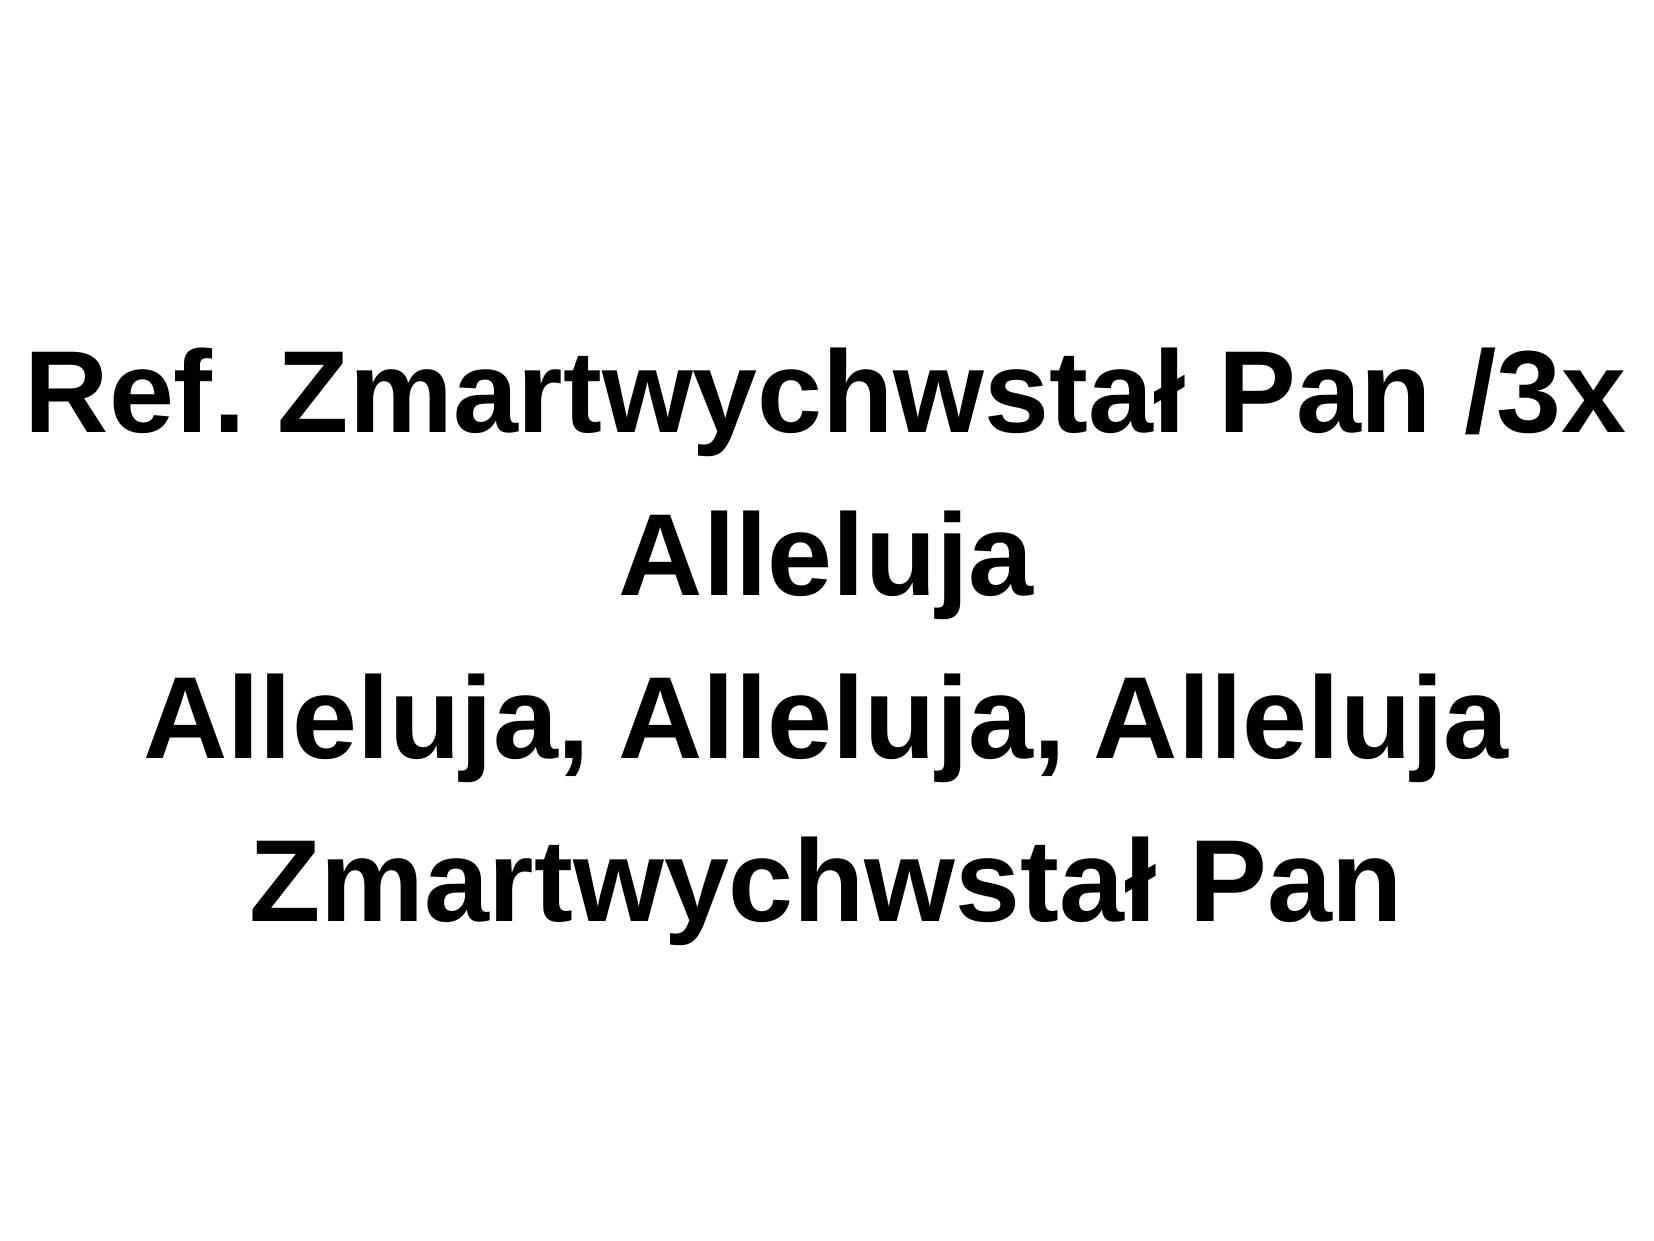

# Ref. Zmartwychwstał Pan /3x
Alleluja
Alleluja, Alleluja, Alleluja
Zmartwychwstał Pan